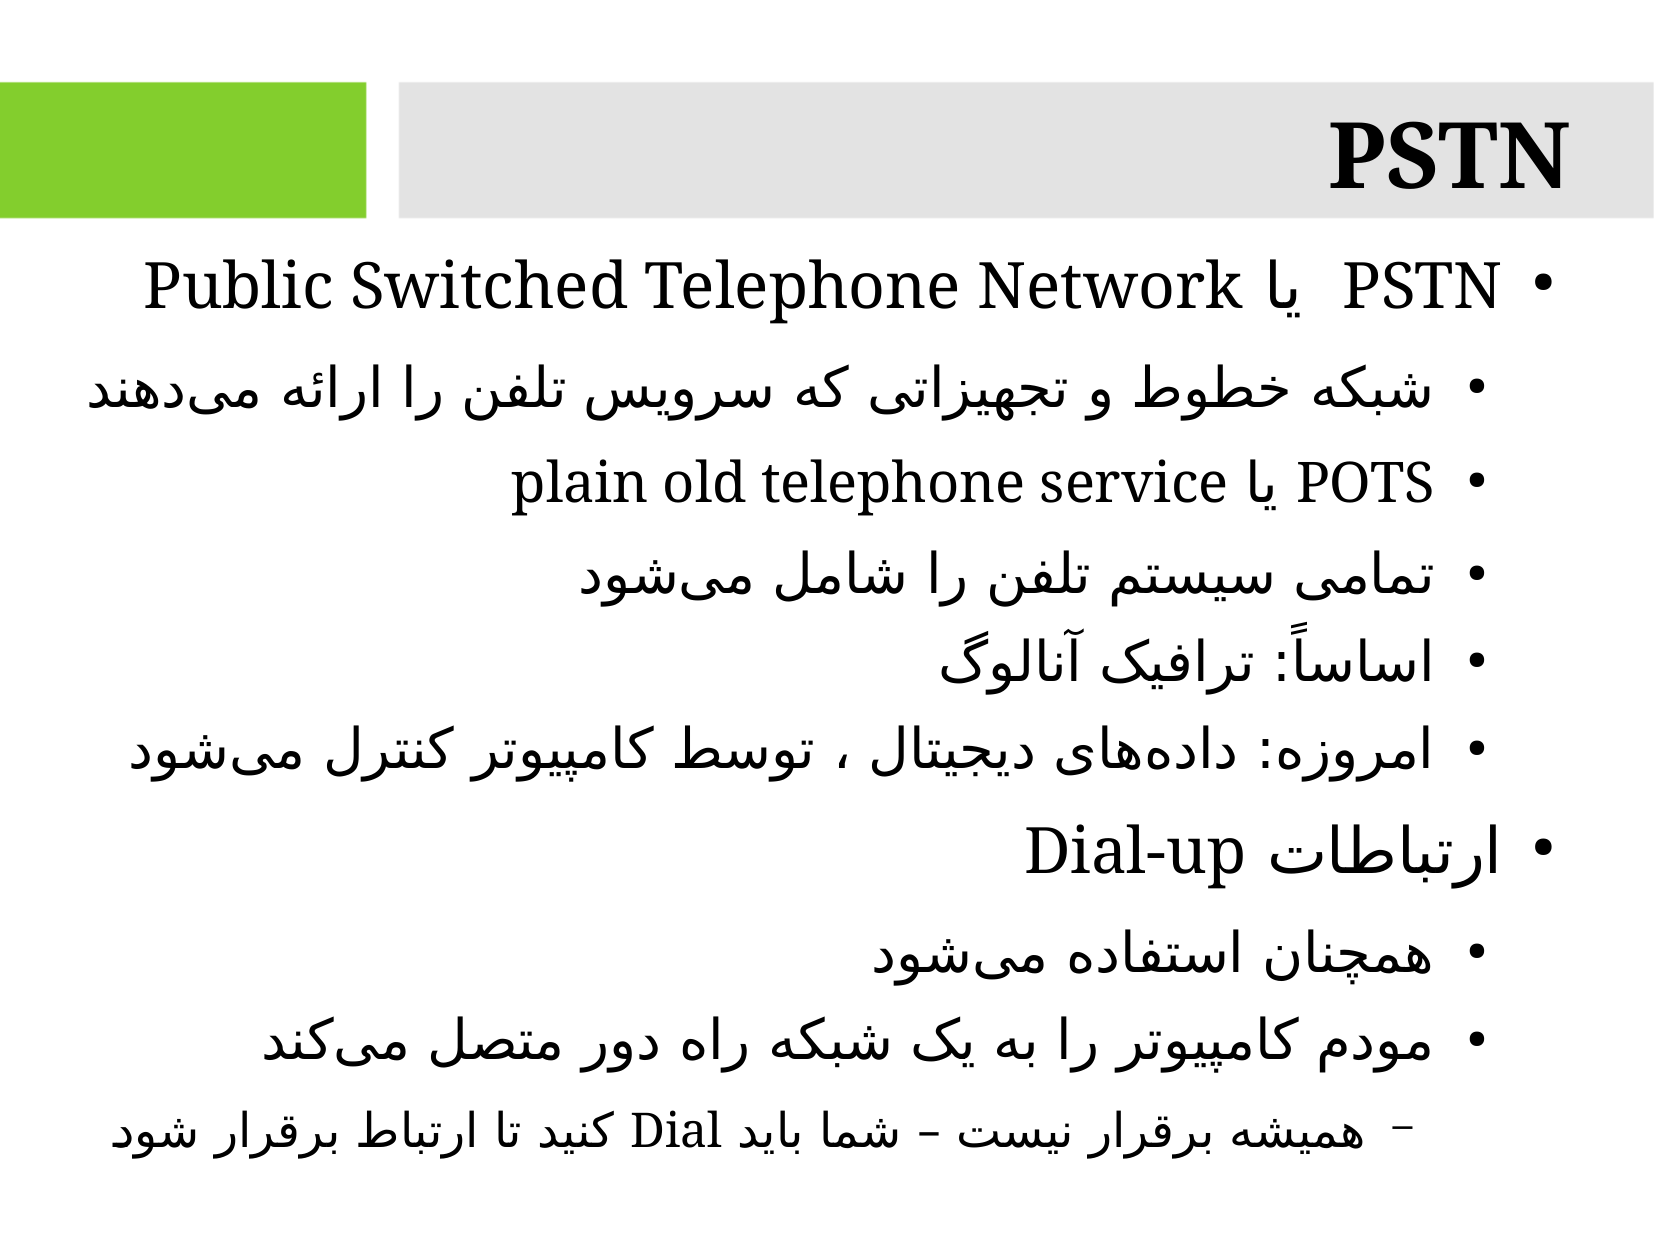

# PSTN
PSTN یا Public Switched Telephone Network
شبکه خطوط و تجهیزاتی که سرویس تلفن را ارائه می‌دهند
POTS یا plain old telephone service
تمامی سیستم تلفن را شامل می‌شود
اساساً: ترافیک آنالوگ
امروزه: داده‌های دیجیتال ، توسط کامپیوتر کنترل می‌شود
ارتباطات Dial-up
همچنان استفاده می‌شود
مودم کامپیوتر را به یک شبکه راه دور متصل می‌کند
همیشه برقرار نیست – شما باید Dial کنید تا ارتباط برقرار شود